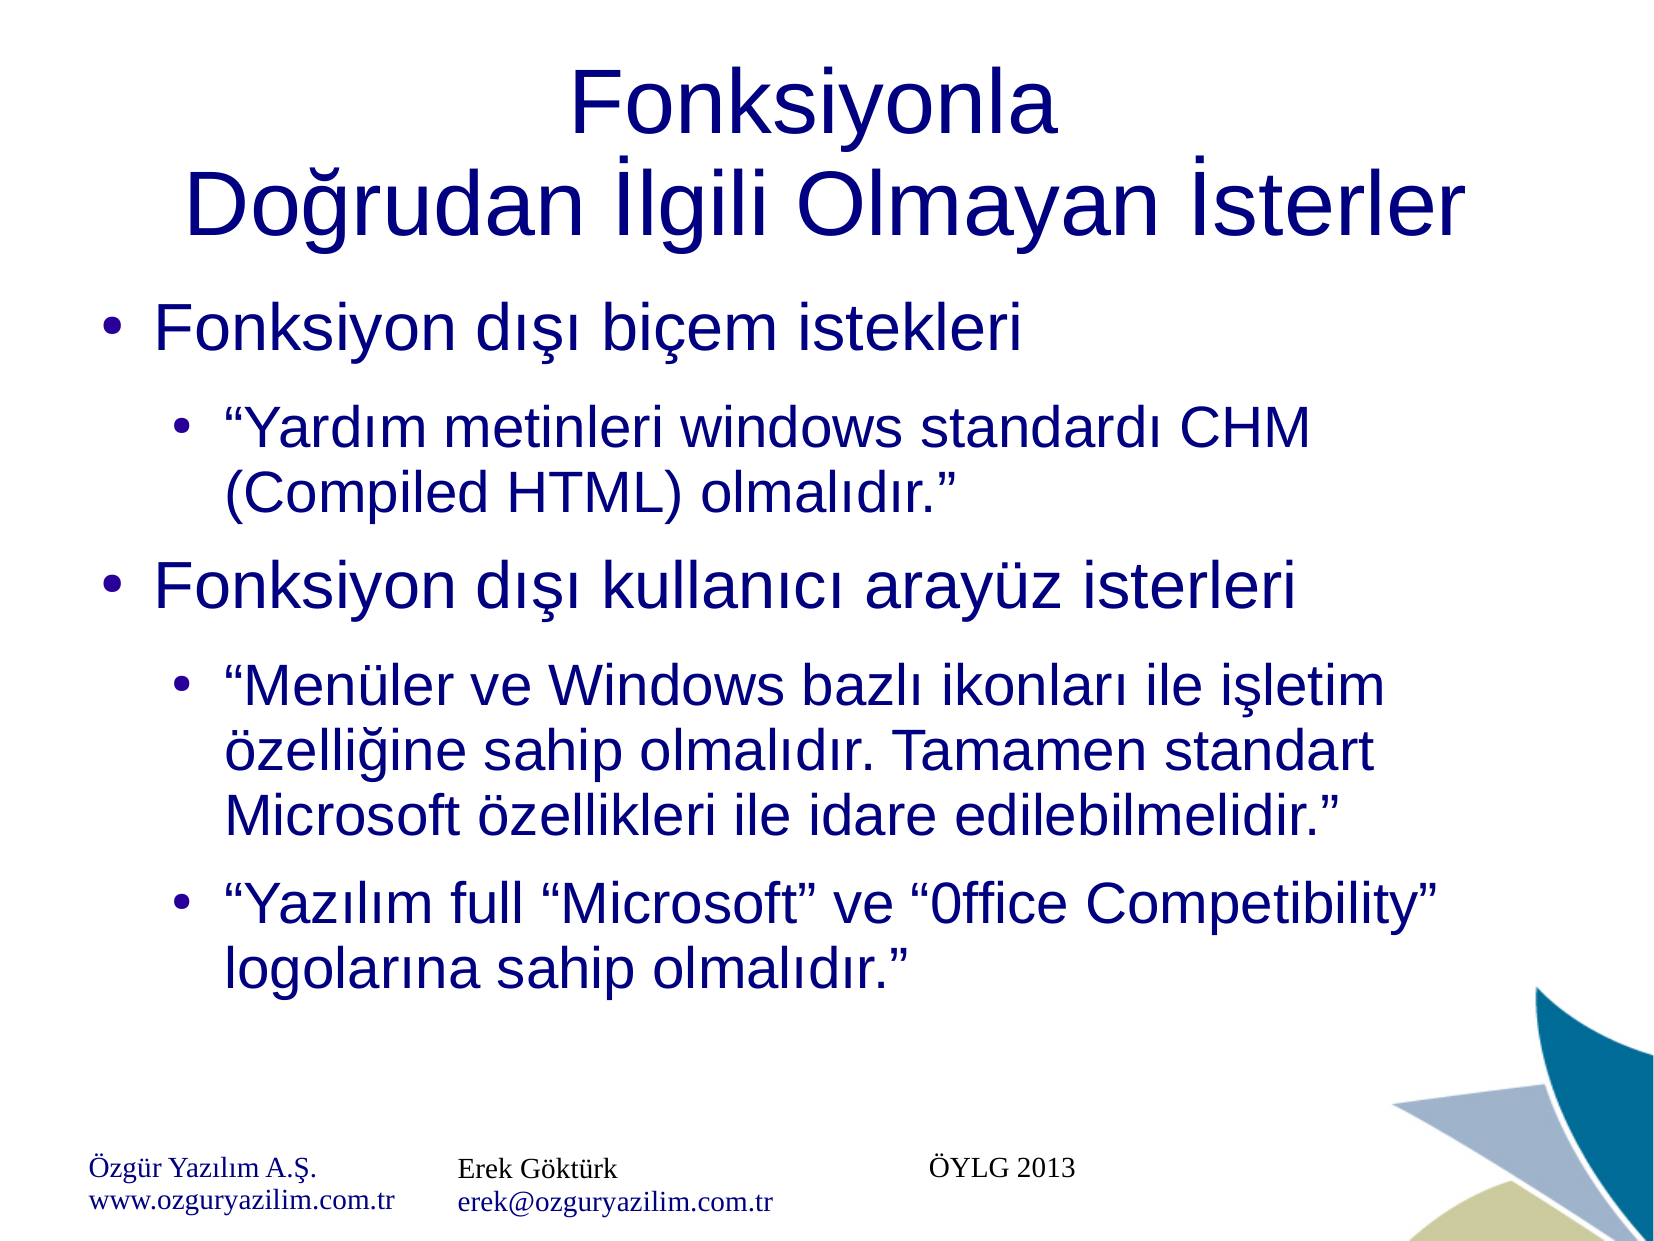

# Fonksiyonla Doğrudan İlgili Olmayan İsterler
Fonksiyon dışı biçem istekleri
“Yardım metinleri windows standardı CHM (Compiled HTML) olmalıdır.”
Fonksiyon dışı kullanıcı arayüz isterleri
“Menüler ve Windows bazlı ikonları ile işletim özelliğine sahip olmalıdır. Tamamen standart Microsoft özellikleri ile idare edilebilmelidir.”
“Yazılım full “Microsoft” ve “0ffice Competibility” logolarına sahip olmalıdır.”